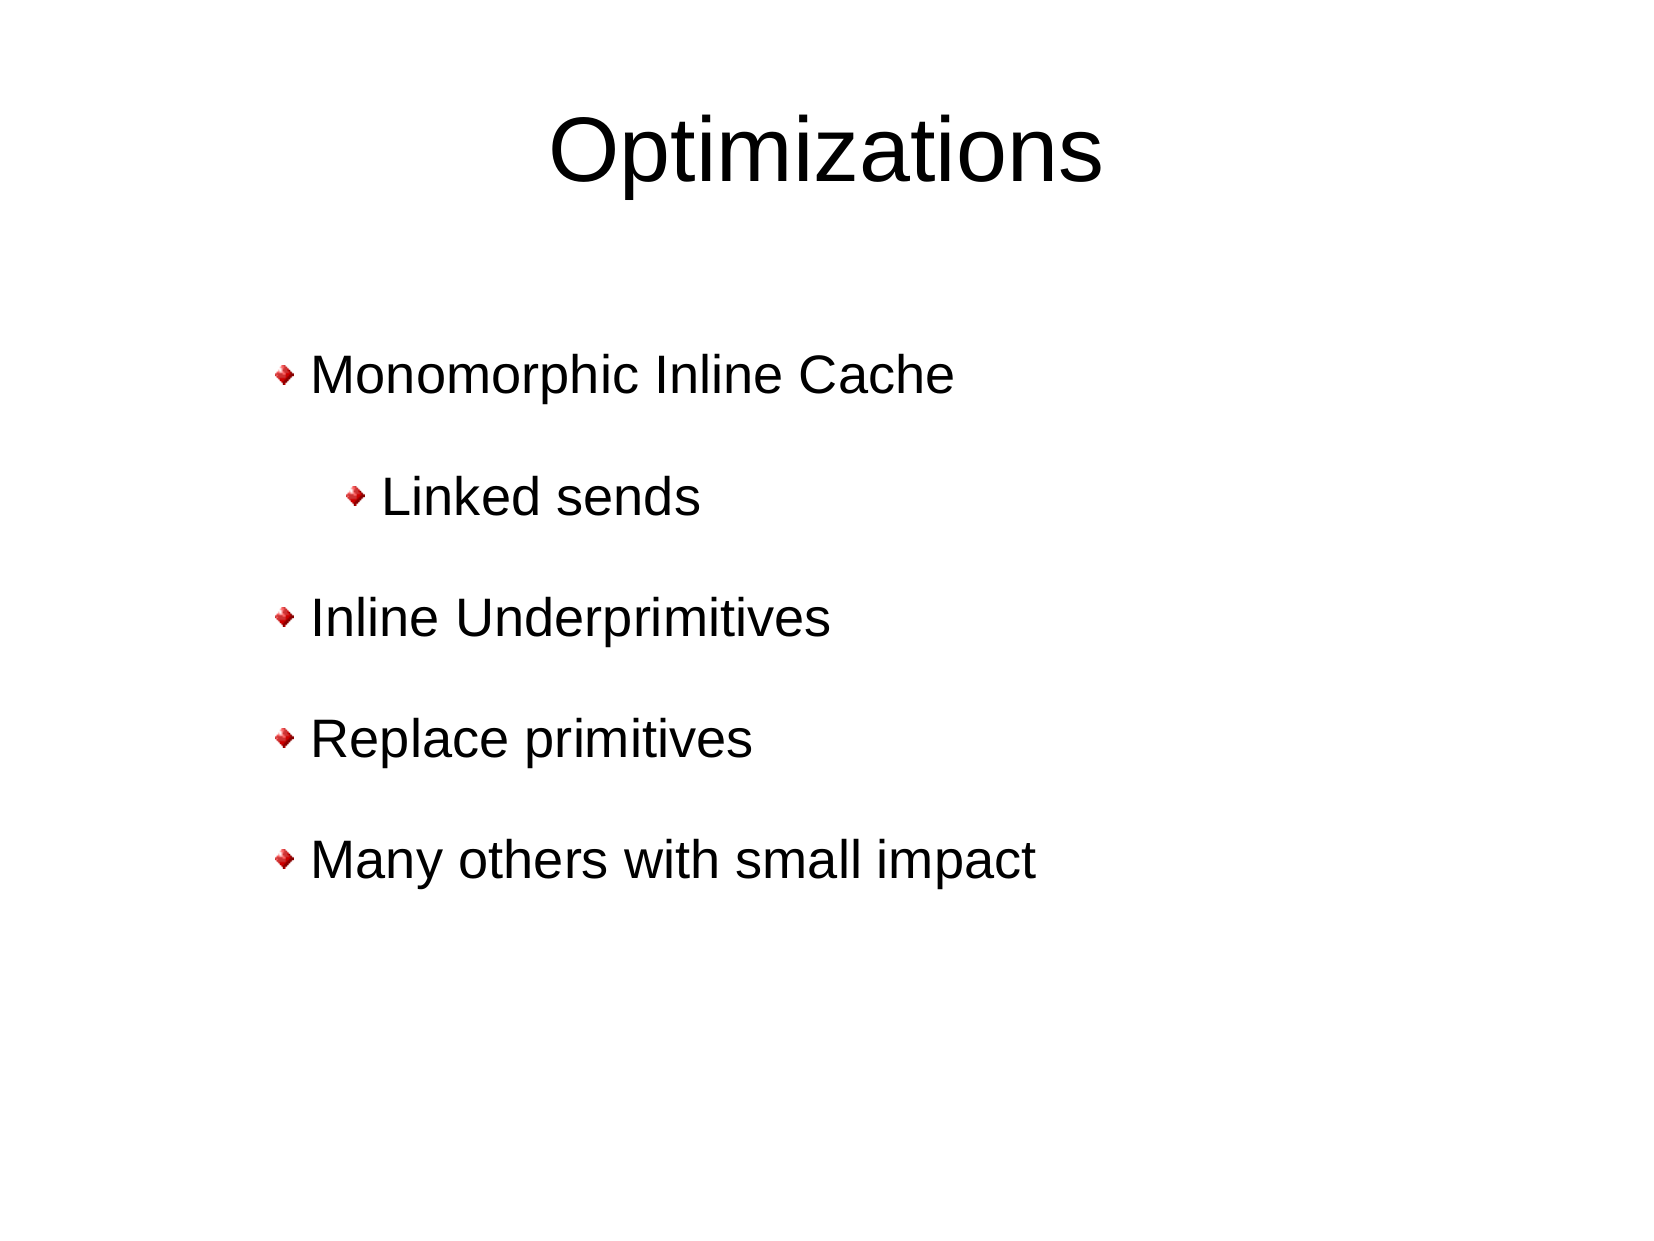

Optimizations
Monomorphic Inline Cache
Linked sends
Inline Underprimitives
Replace primitives
Many others with small impact